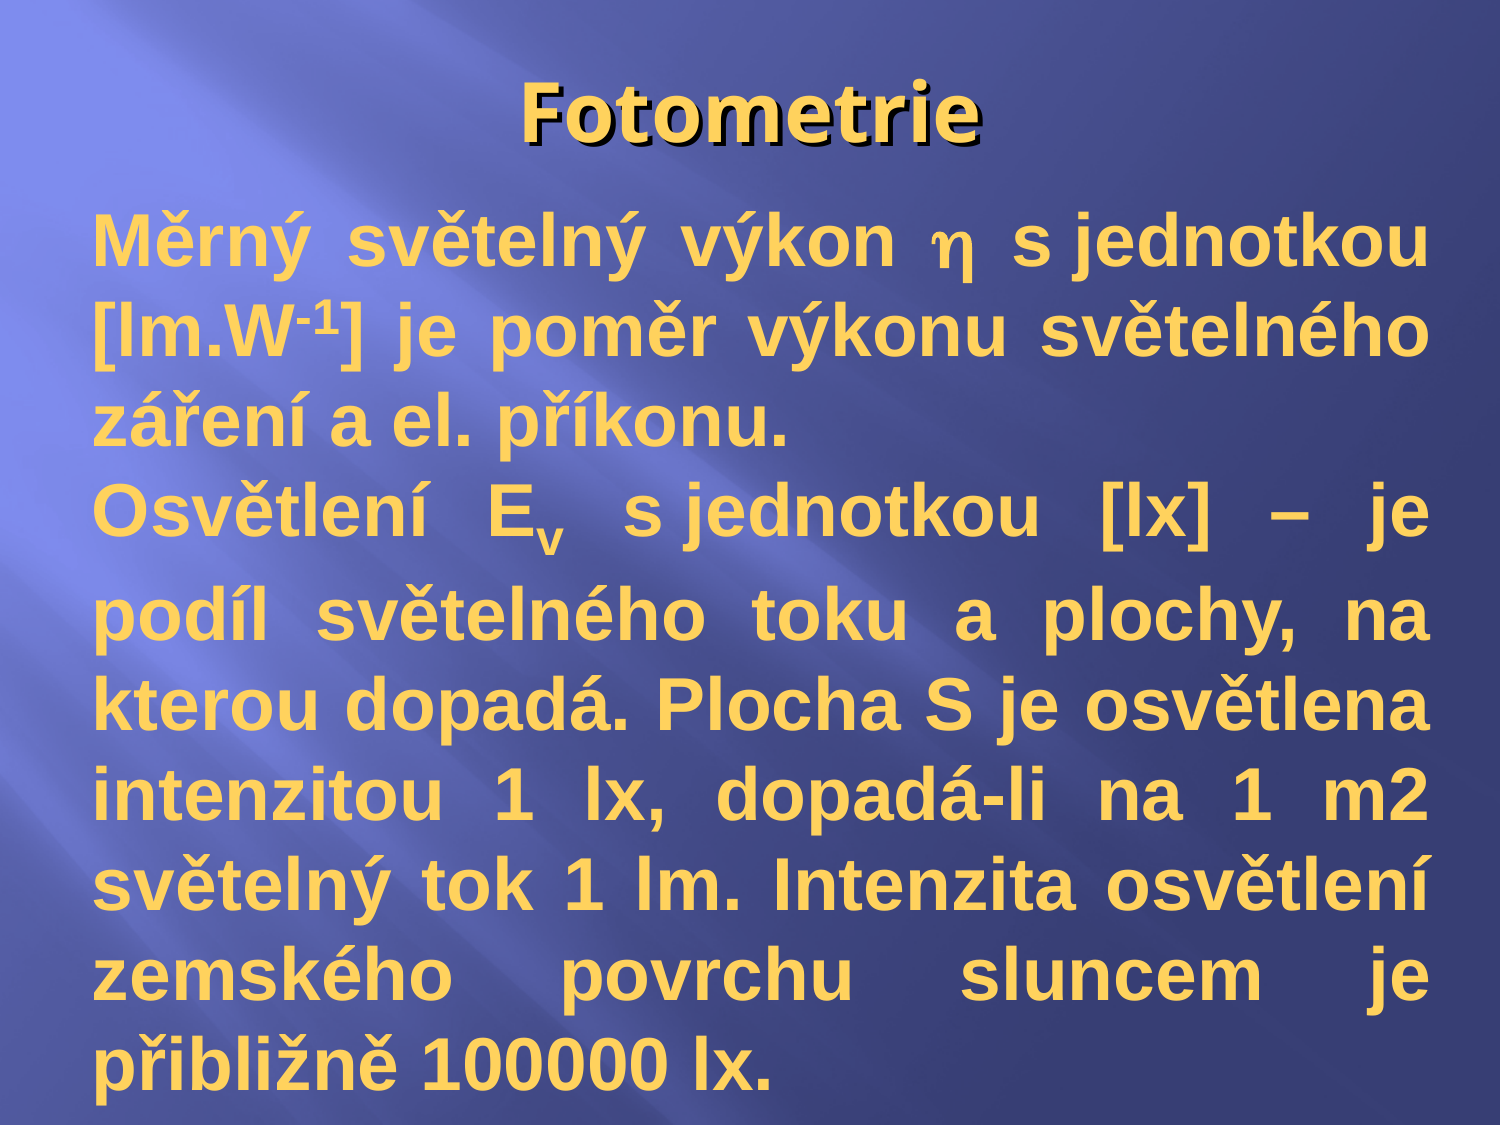

# Fotometrie
Měrný světelný výkon h s jednotkou [lm.W-1] je poměr výkonu světelného záření a el. příkonu.
Osvětlení Ev s jednotkou [lx] – je podíl světelného toku a plochy, na kterou dopadá. Plocha S je osvětlena intenzitou 1 lx, dopadá-li na 1 m2 světelný tok 1 lm. Intenzita osvětlení zemského povrchu sluncem je přibližně 100000 lx.